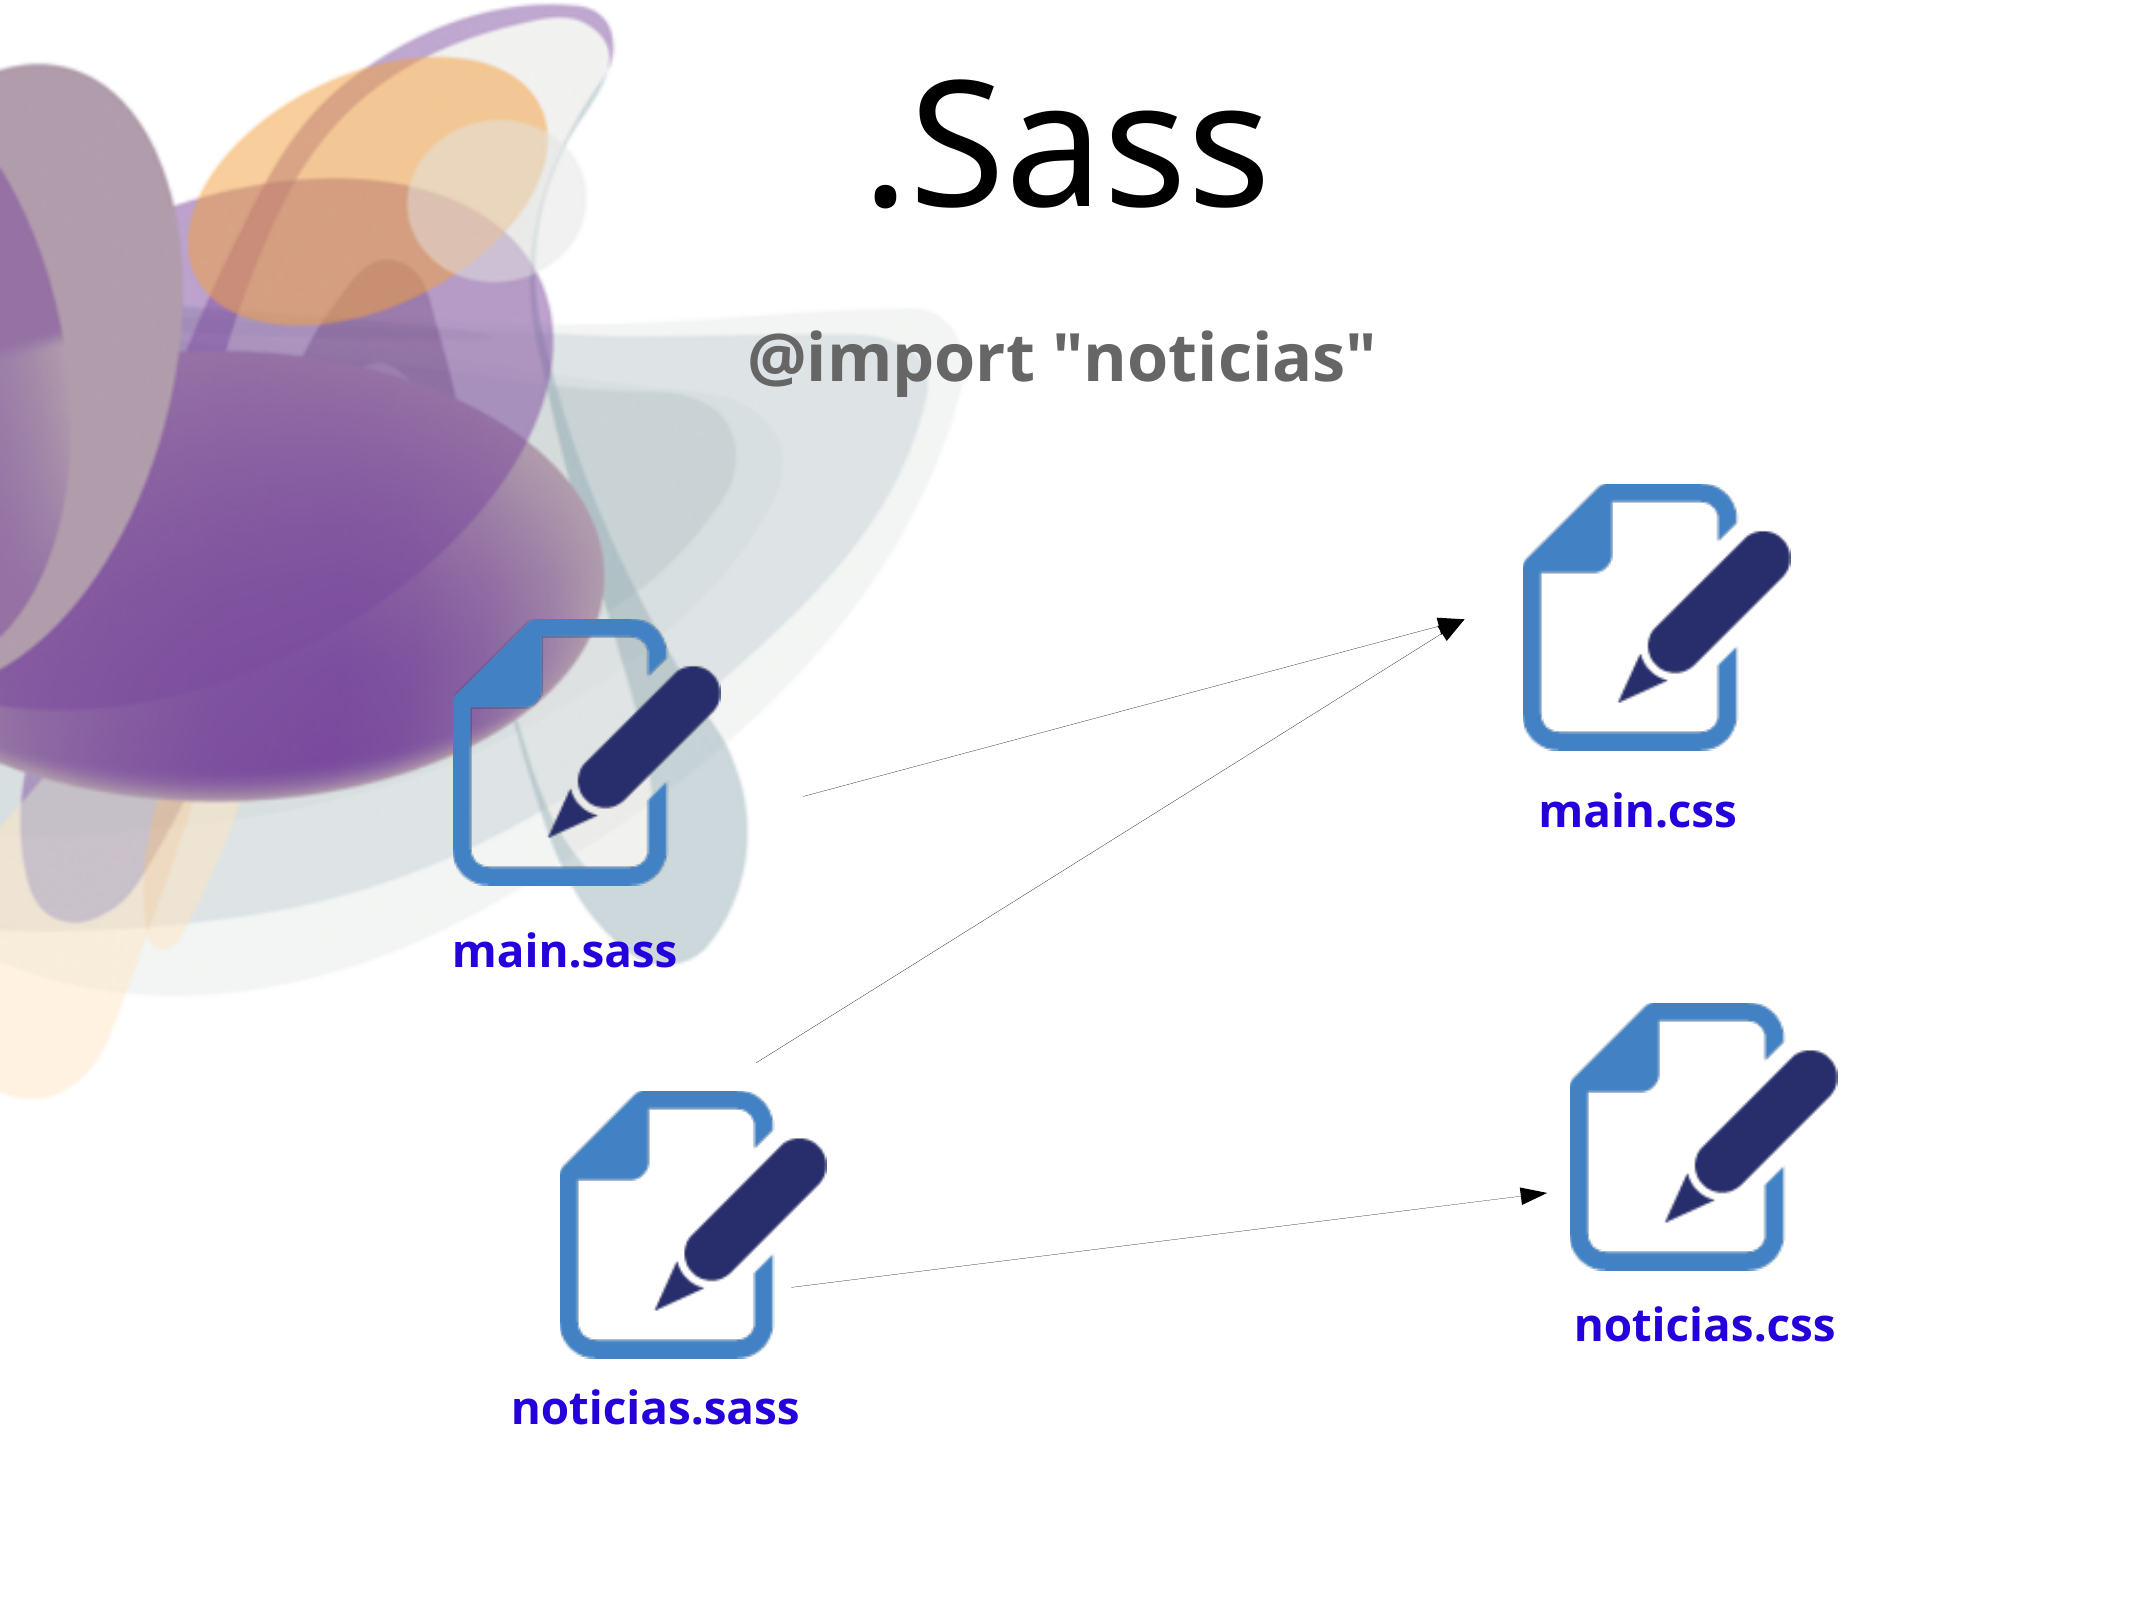

.Sass
@import "noticias"
main.css
main.sass
noticias.css
noticias.sass